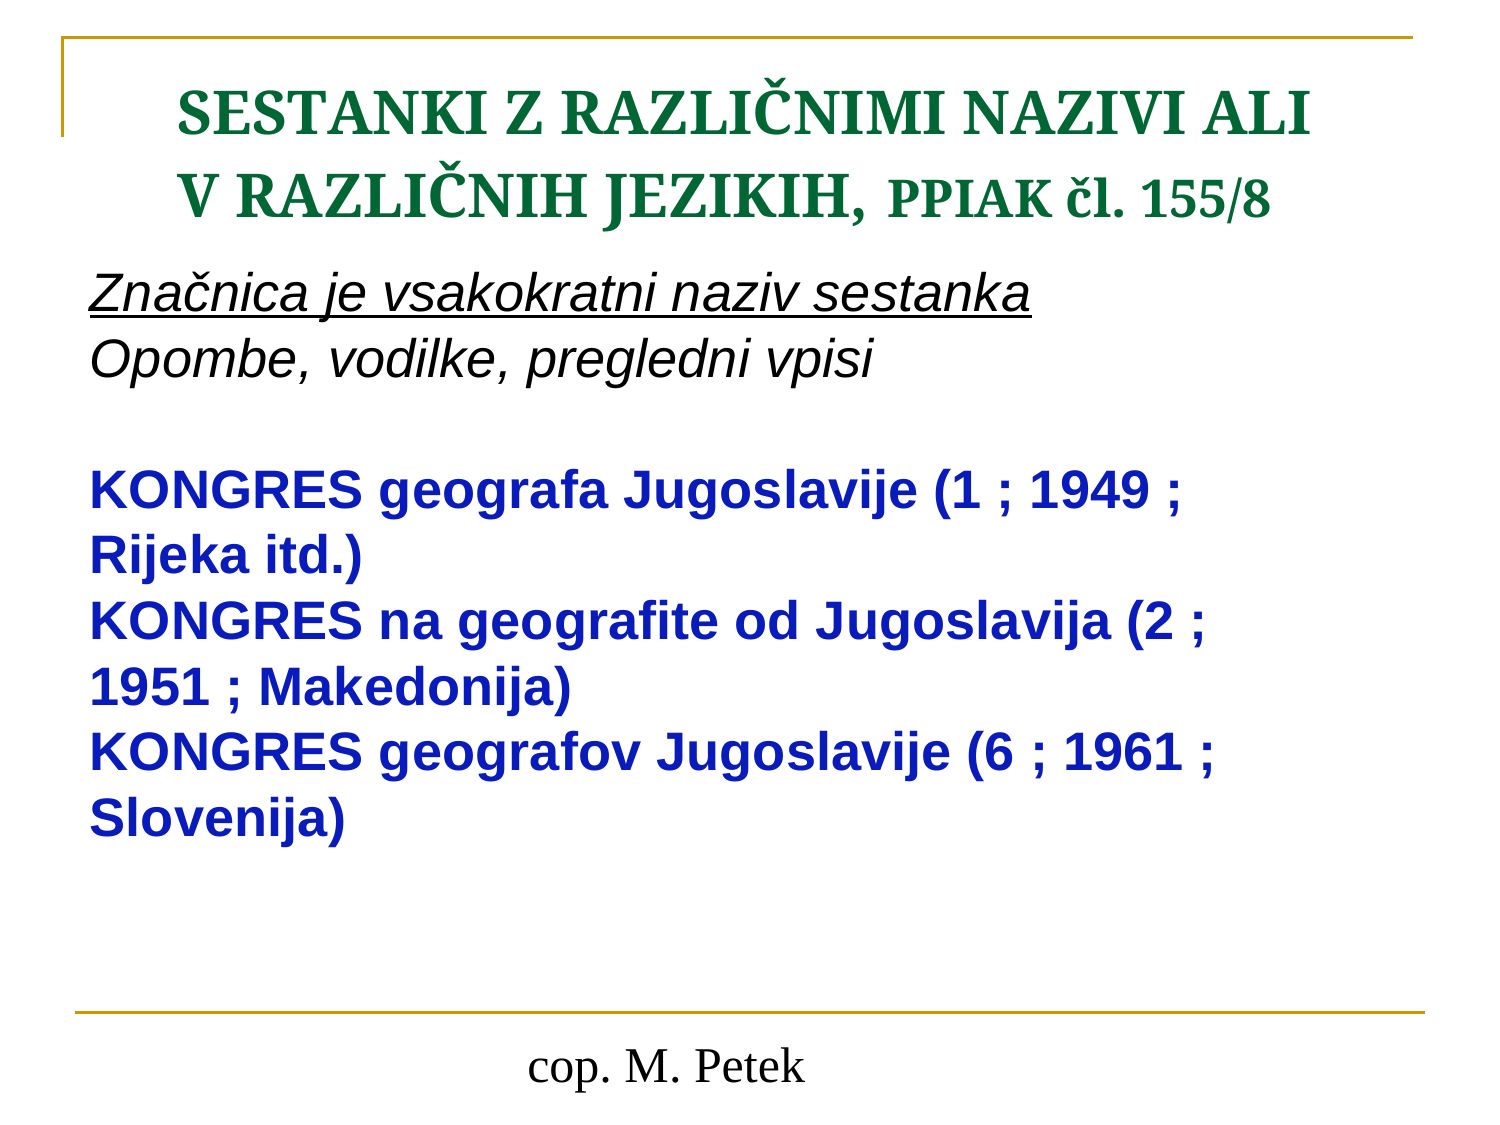

# SESTANKI Z RAZLIČNIMI NAZIVI ALI V RAZLIČNIH JEZIKIH, PPIAK čl. 155/8
Značnica je vsakokratni naziv sestanka
Opombe, vodilke, pregledni vpisi
KONGRES geografa Jugoslavije (1 ; 1949 ;
Rijeka itd.)
KONGRES na geografite od Jugoslavija (2 ;
1951 ; Makedonija)
KONGRES geografov Jugoslavije (6 ; 1961 ;
Slovenija)
cop. M. Petek